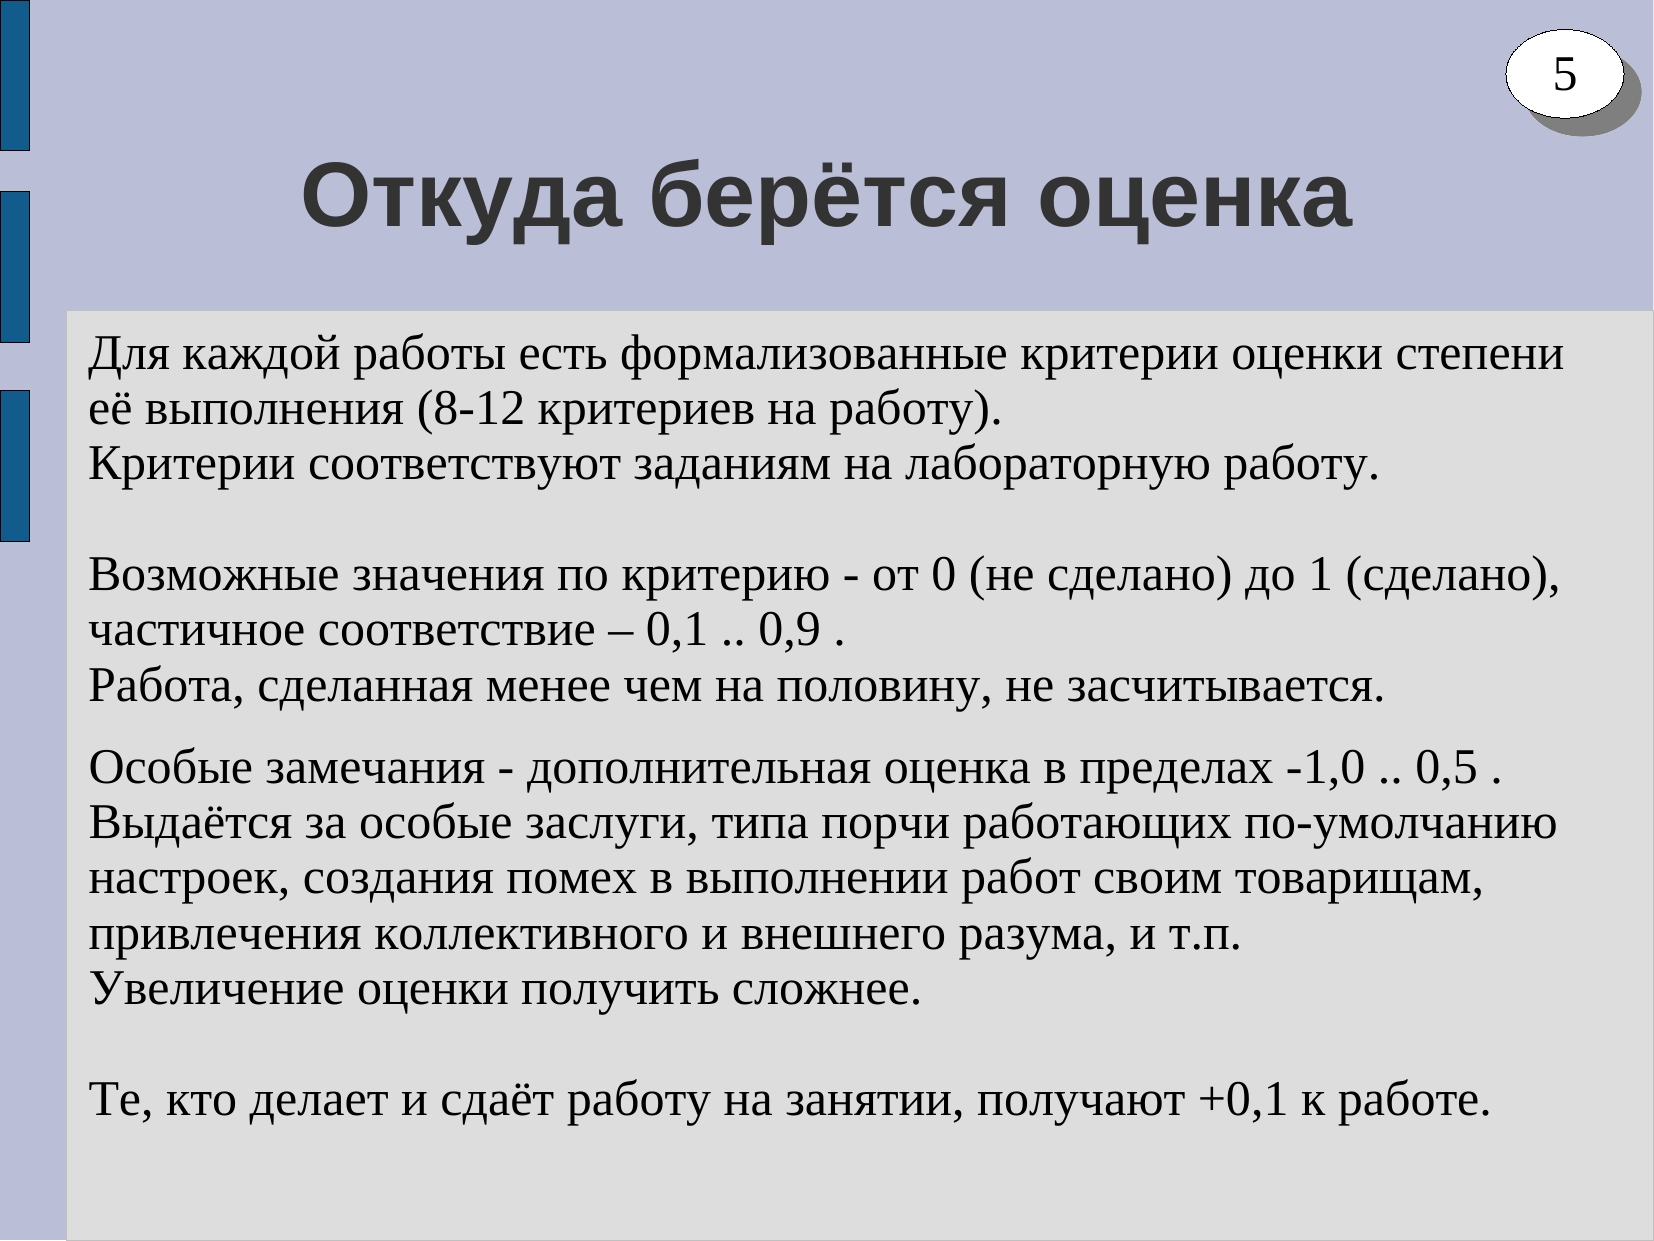

5
# Откуда берётся оценка
Для каждой работы есть формализованные критерии оценки степени
её выполнения (8-12 критериев на работу).
Критерии соответствуют заданиям на лабораторную работу.
Возможные значения по критерию - от 0 (не сделано) до 1 (сделано),
частичное соответствие – 0,1 .. 0,9 .
Работа, сделанная менее чем на половину, не засчитывается.
Особые замечания - дополнительная оценка в пределах -1,0 .. 0,5 .
Выдаётся за особые заслуги, типа порчи работающих по-умолчанию
настроек, создания помех в выполнении работ своим товарищам,
привлечения коллективного и внешнего разума, и т.п.
Увеличение оценки получить сложнее.
Те, кто делает и сдаёт работу на занятии, получают +0,1 к работе.